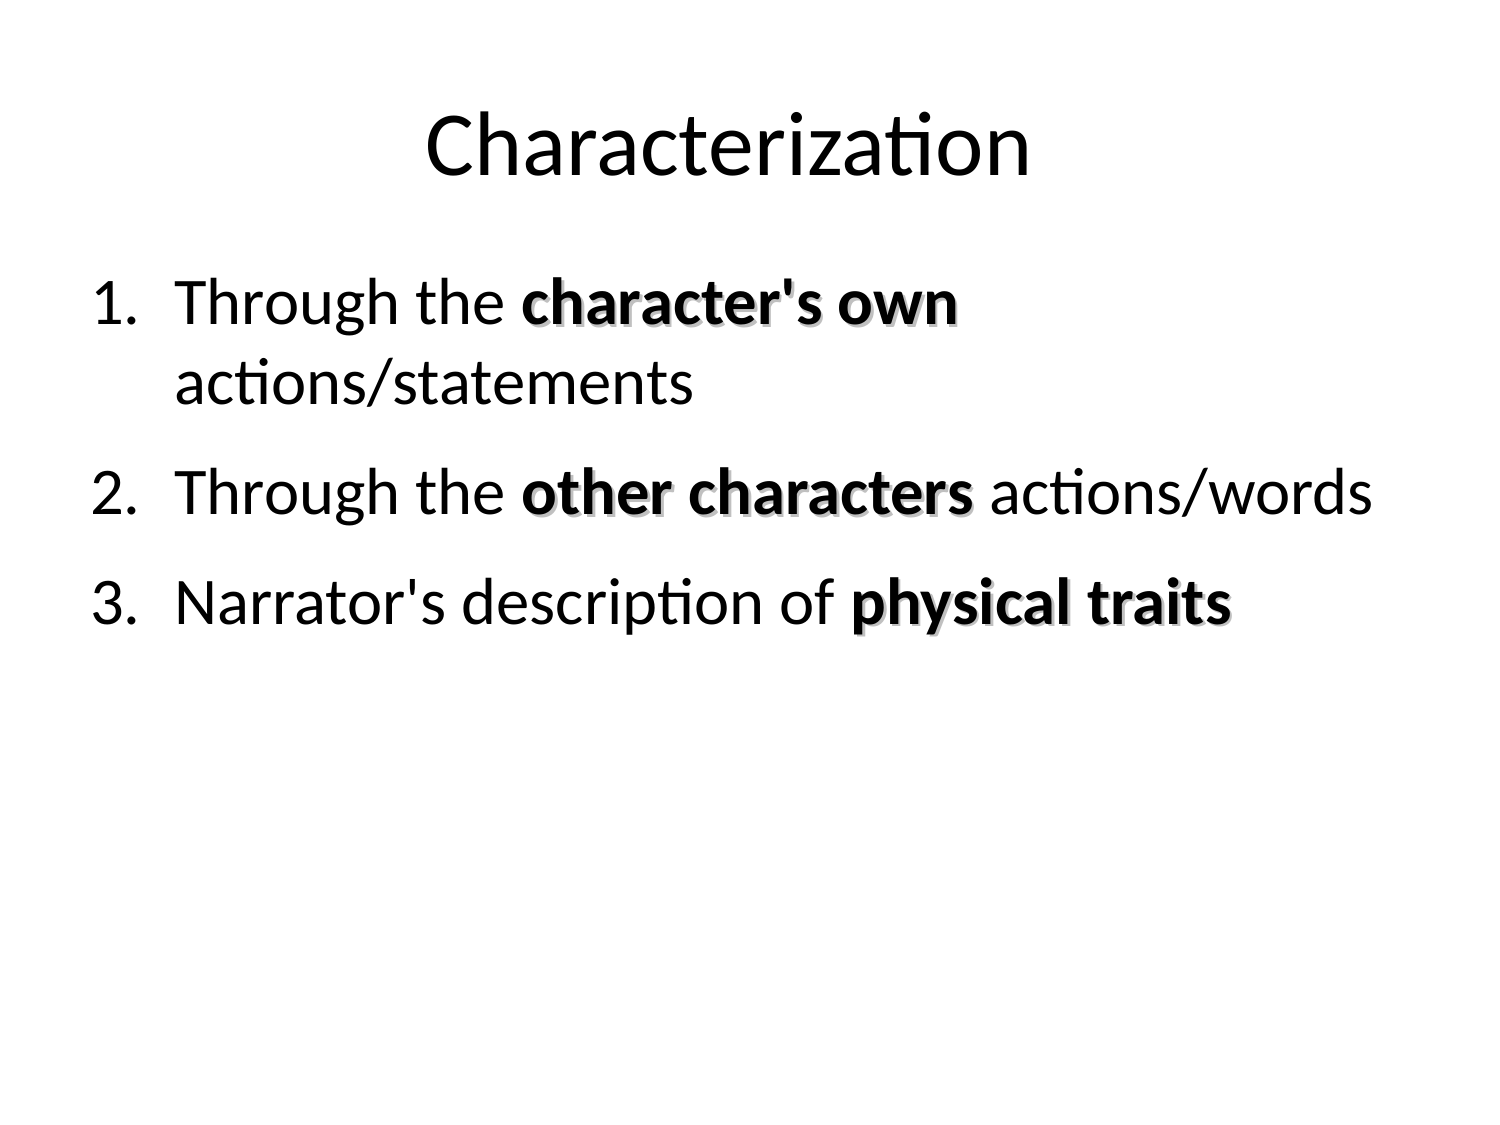

# Characterization
Through the character's own actions/statements
Through the other characters actions/words
Narrator's description of physical traits